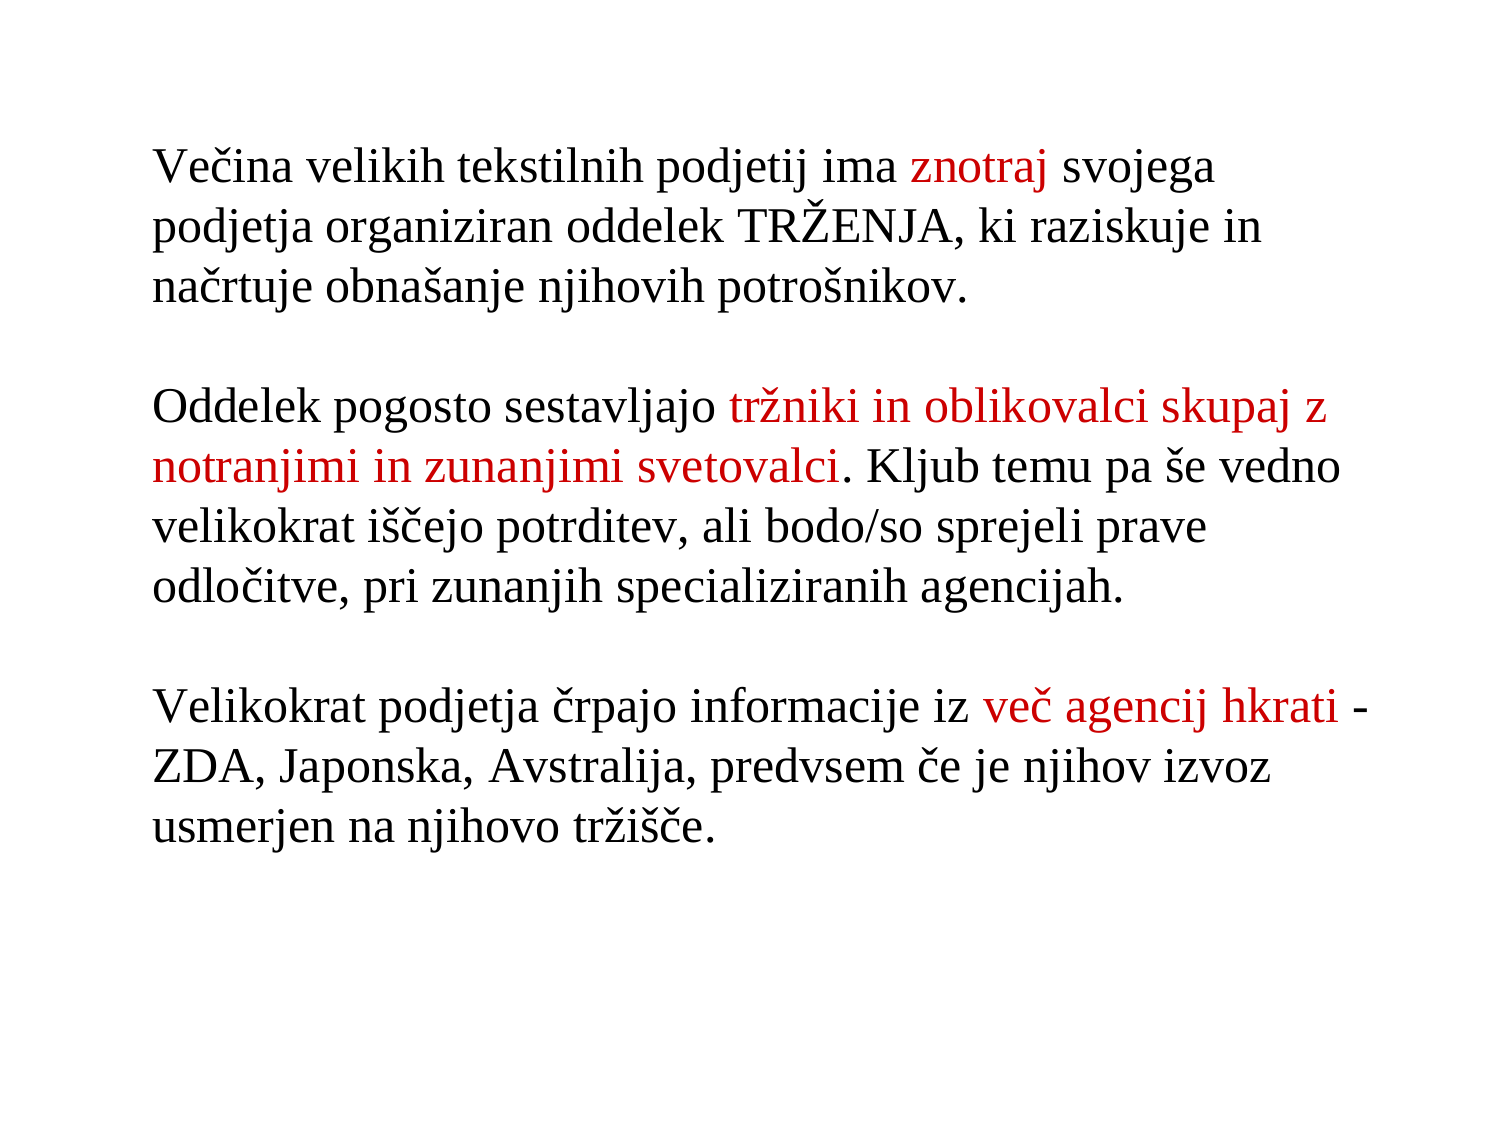

Večina velikih tekstilnih podjetij ima znotraj svojega podjetja organiziran oddelek TRŽENJA, ki raziskuje in načrtuje obnašanje njihovih potrošnikov.
Oddelek pogosto sestavljajo tržniki in oblikovalci skupaj z notranjimi in zunanjimi svetovalci. Kljub temu pa še vedno velikokrat iščejo potrditev, ali bodo/so sprejeli prave odločitve, pri zunanjih specializiranih agencijah.
Velikokrat podjetja črpajo informacije iz več agencij hkrati - ZDA, Japonska, Avstralija, predvsem če je njihov izvoz usmerjen na njihovo tržišče.